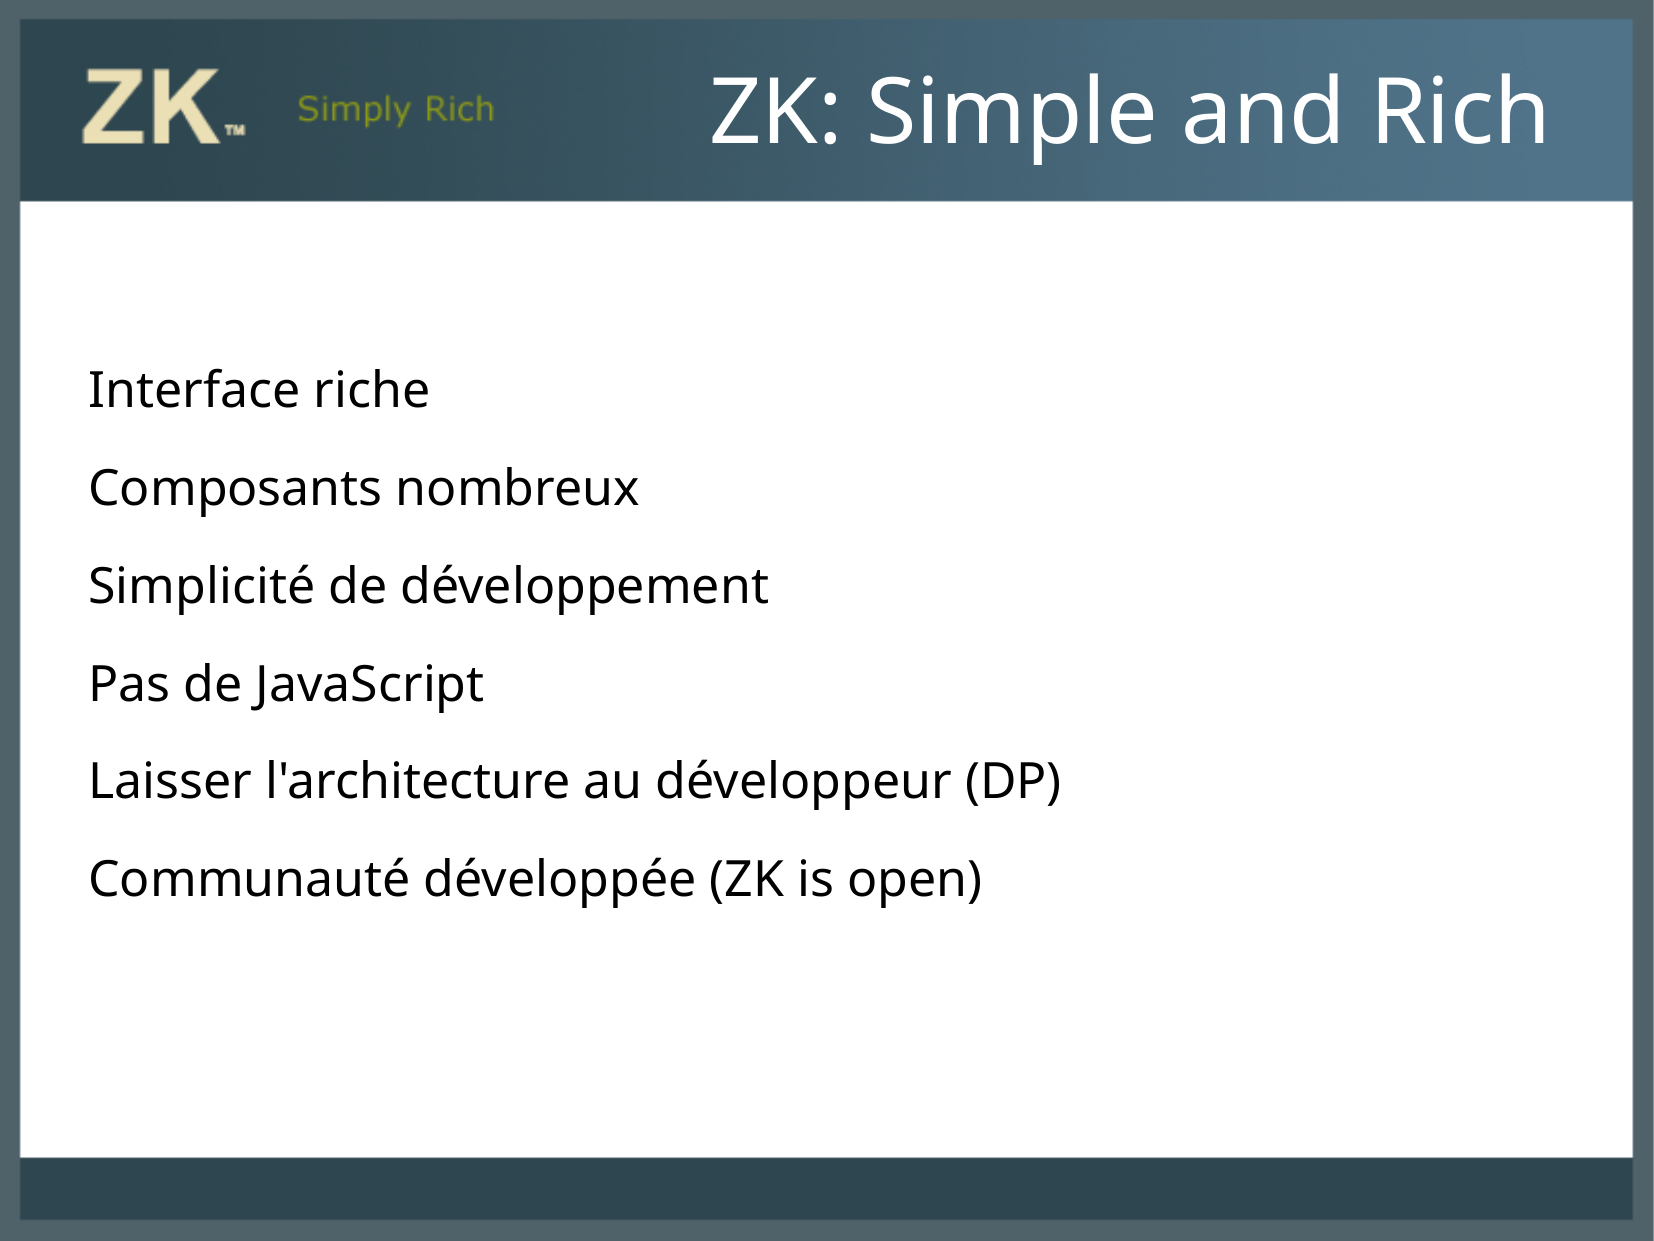

# ZK: Simple and Rich
Interface riche
Composants nombreux
Simplicité de développement
Pas de JavaScript
Laisser l'architecture au développeur (DP)
Communauté développée (ZK is open)